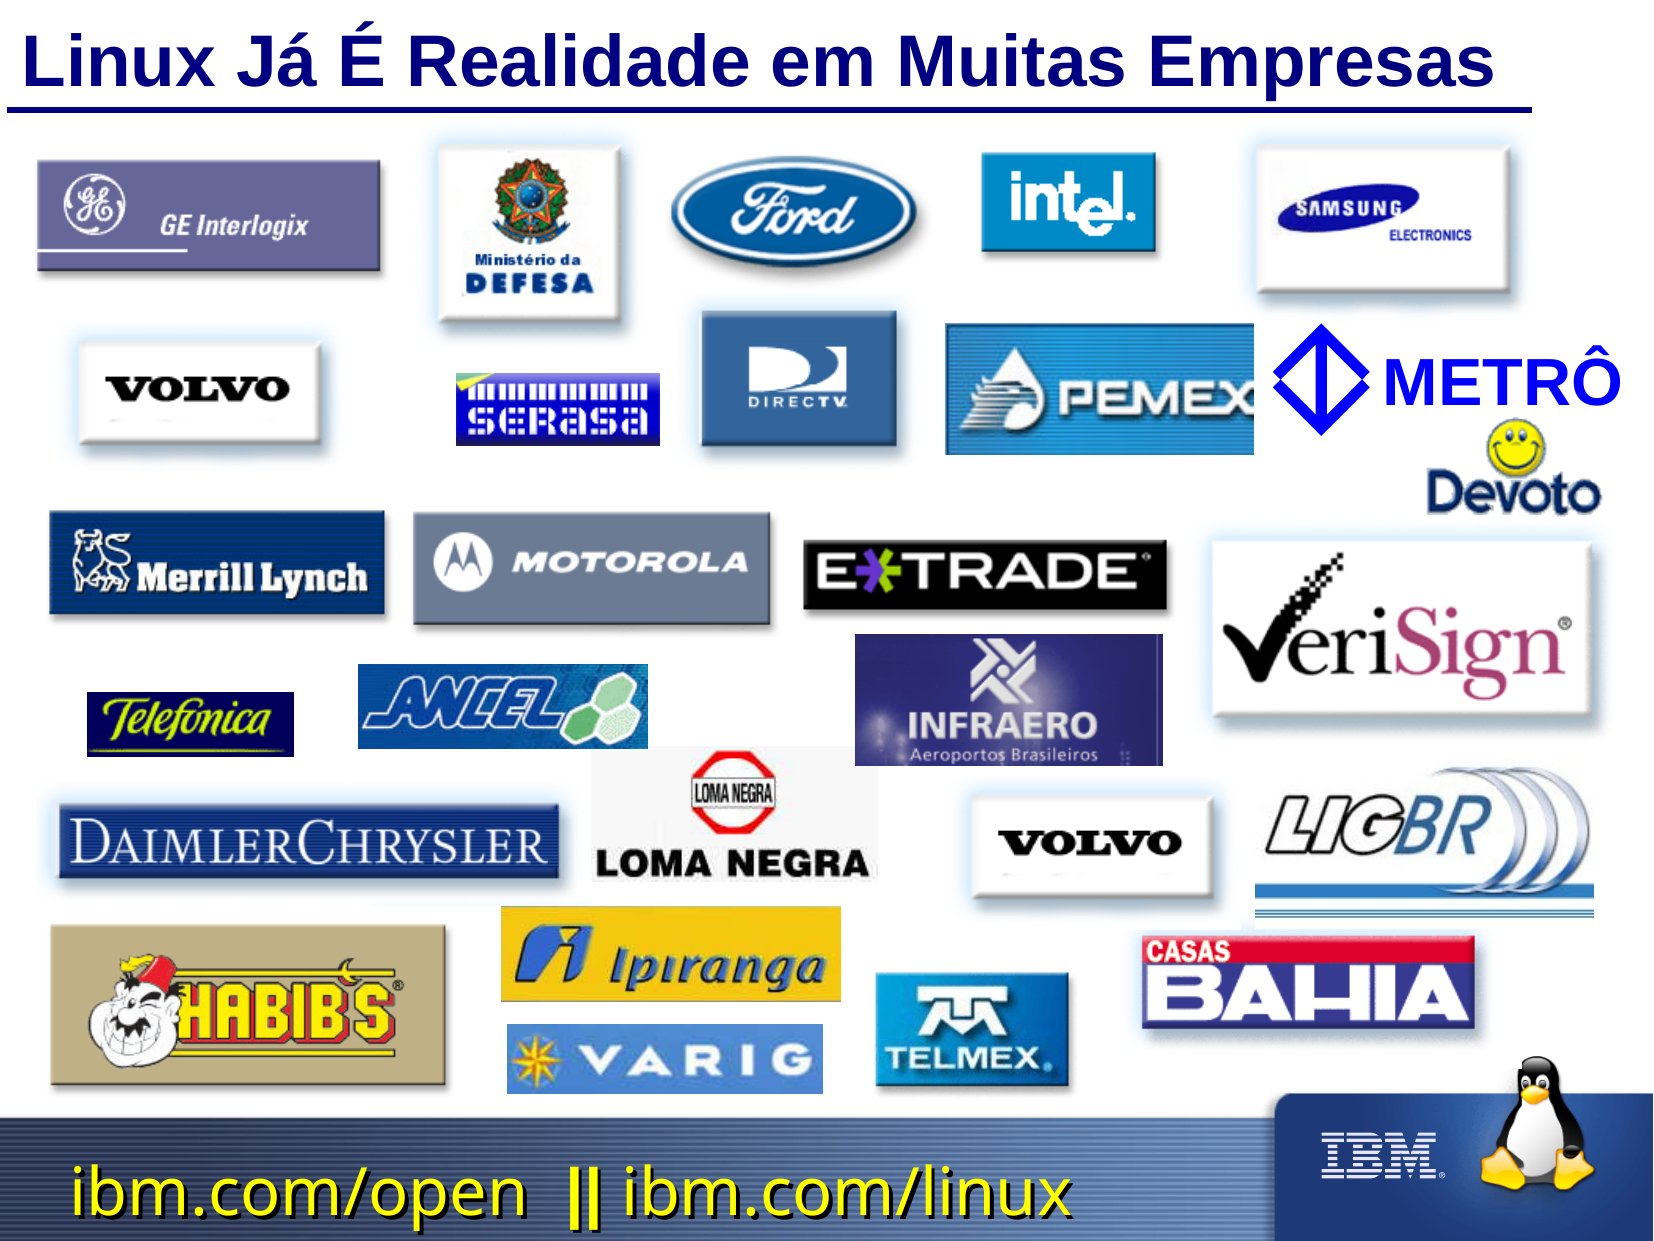

Linux Já É Realidade em Muitas Empresas
METRÔ